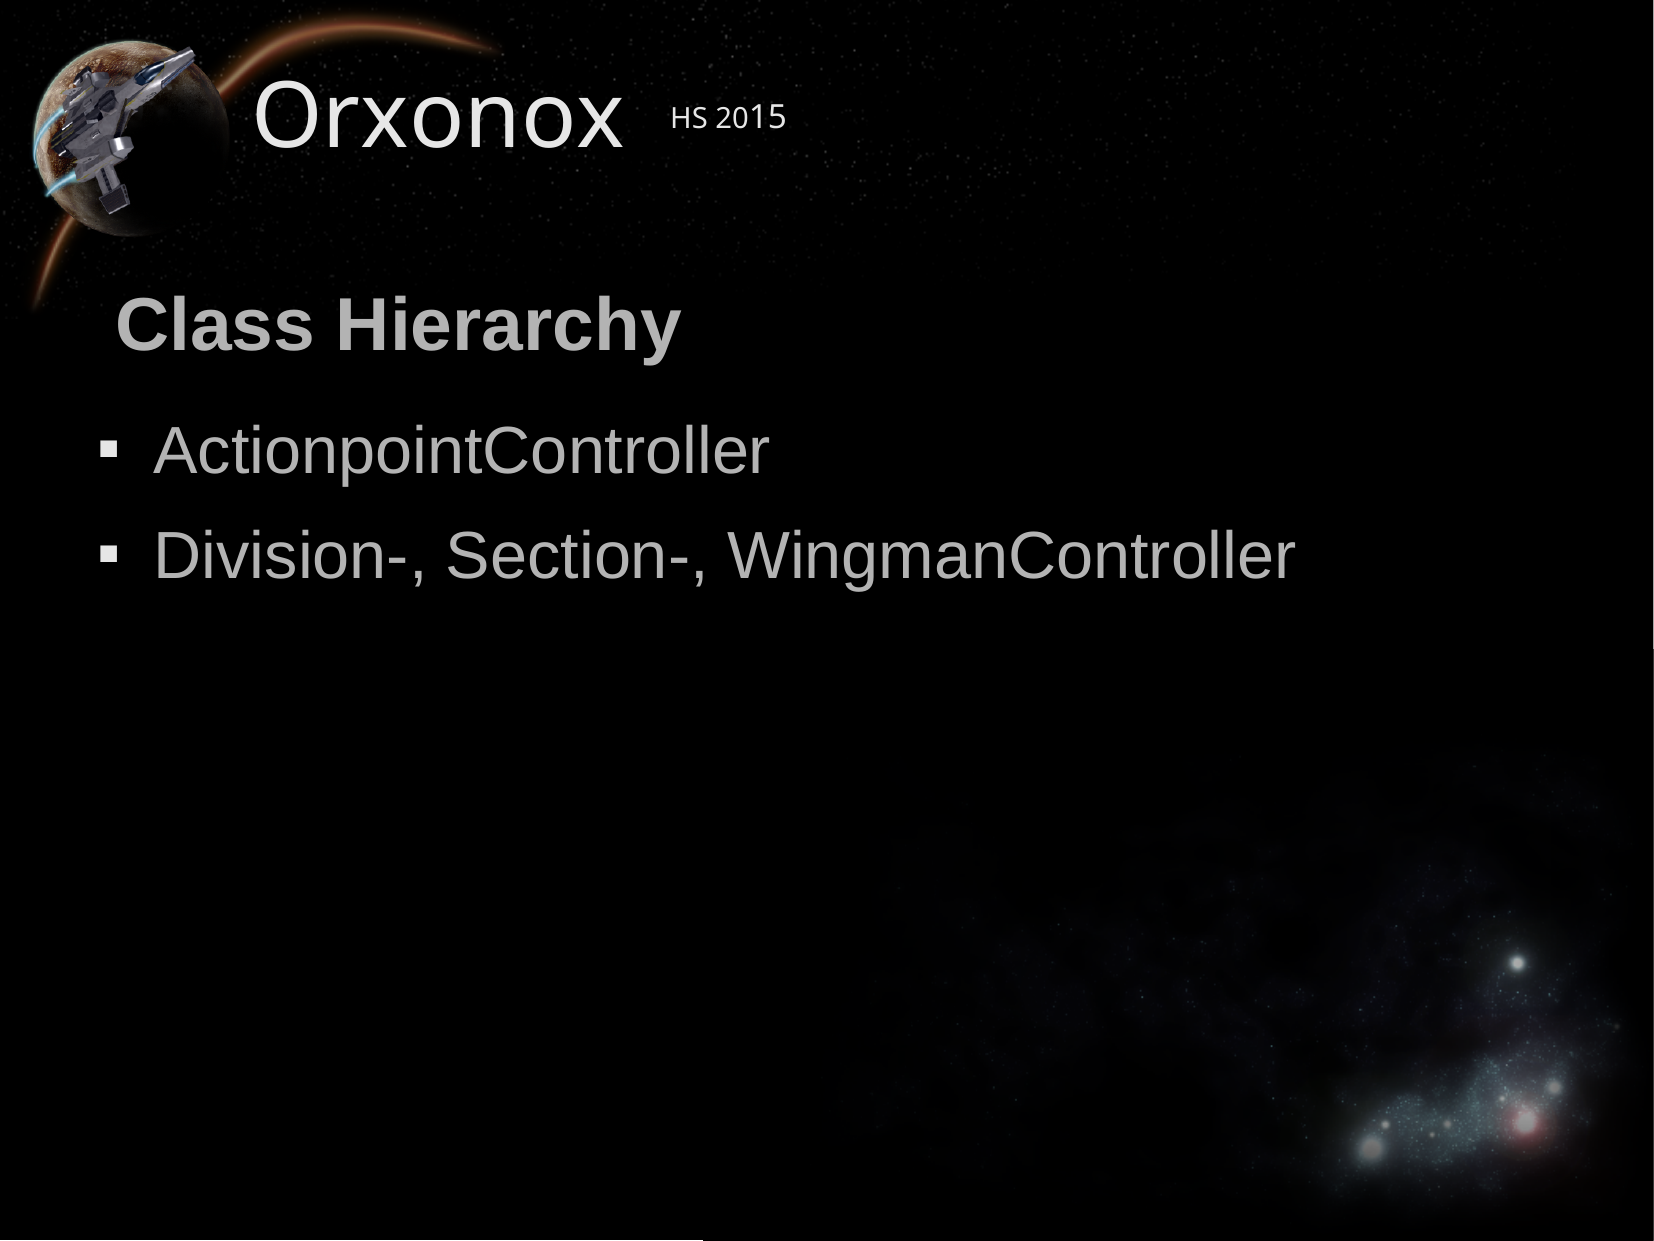

# Class Hierarchy
ActionpointController
Division-, Section-, WingmanController